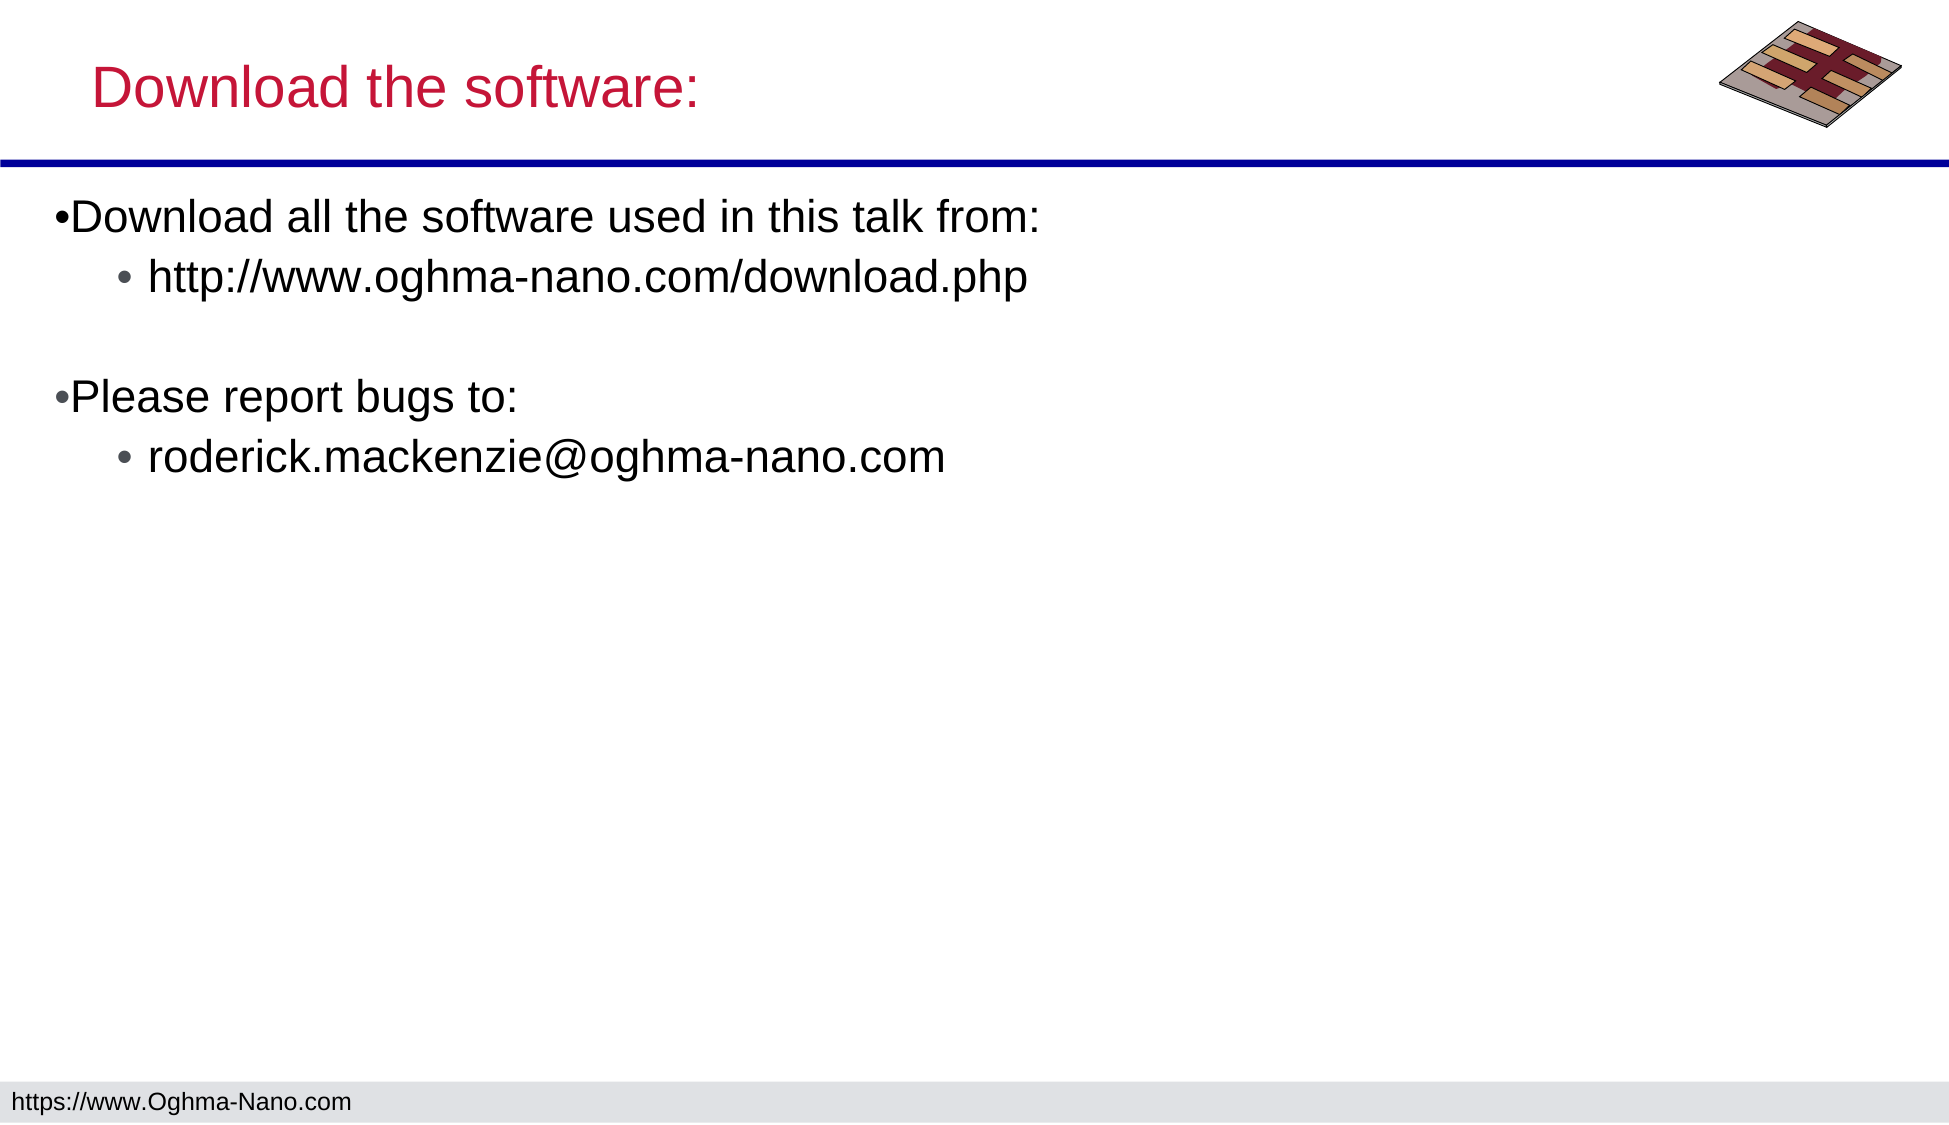

# Download the software:
Download all the software used in this talk from:
http://www.oghma-nano.com/download.php
Please report bugs to:
roderick.mackenzie@oghma-nano.com